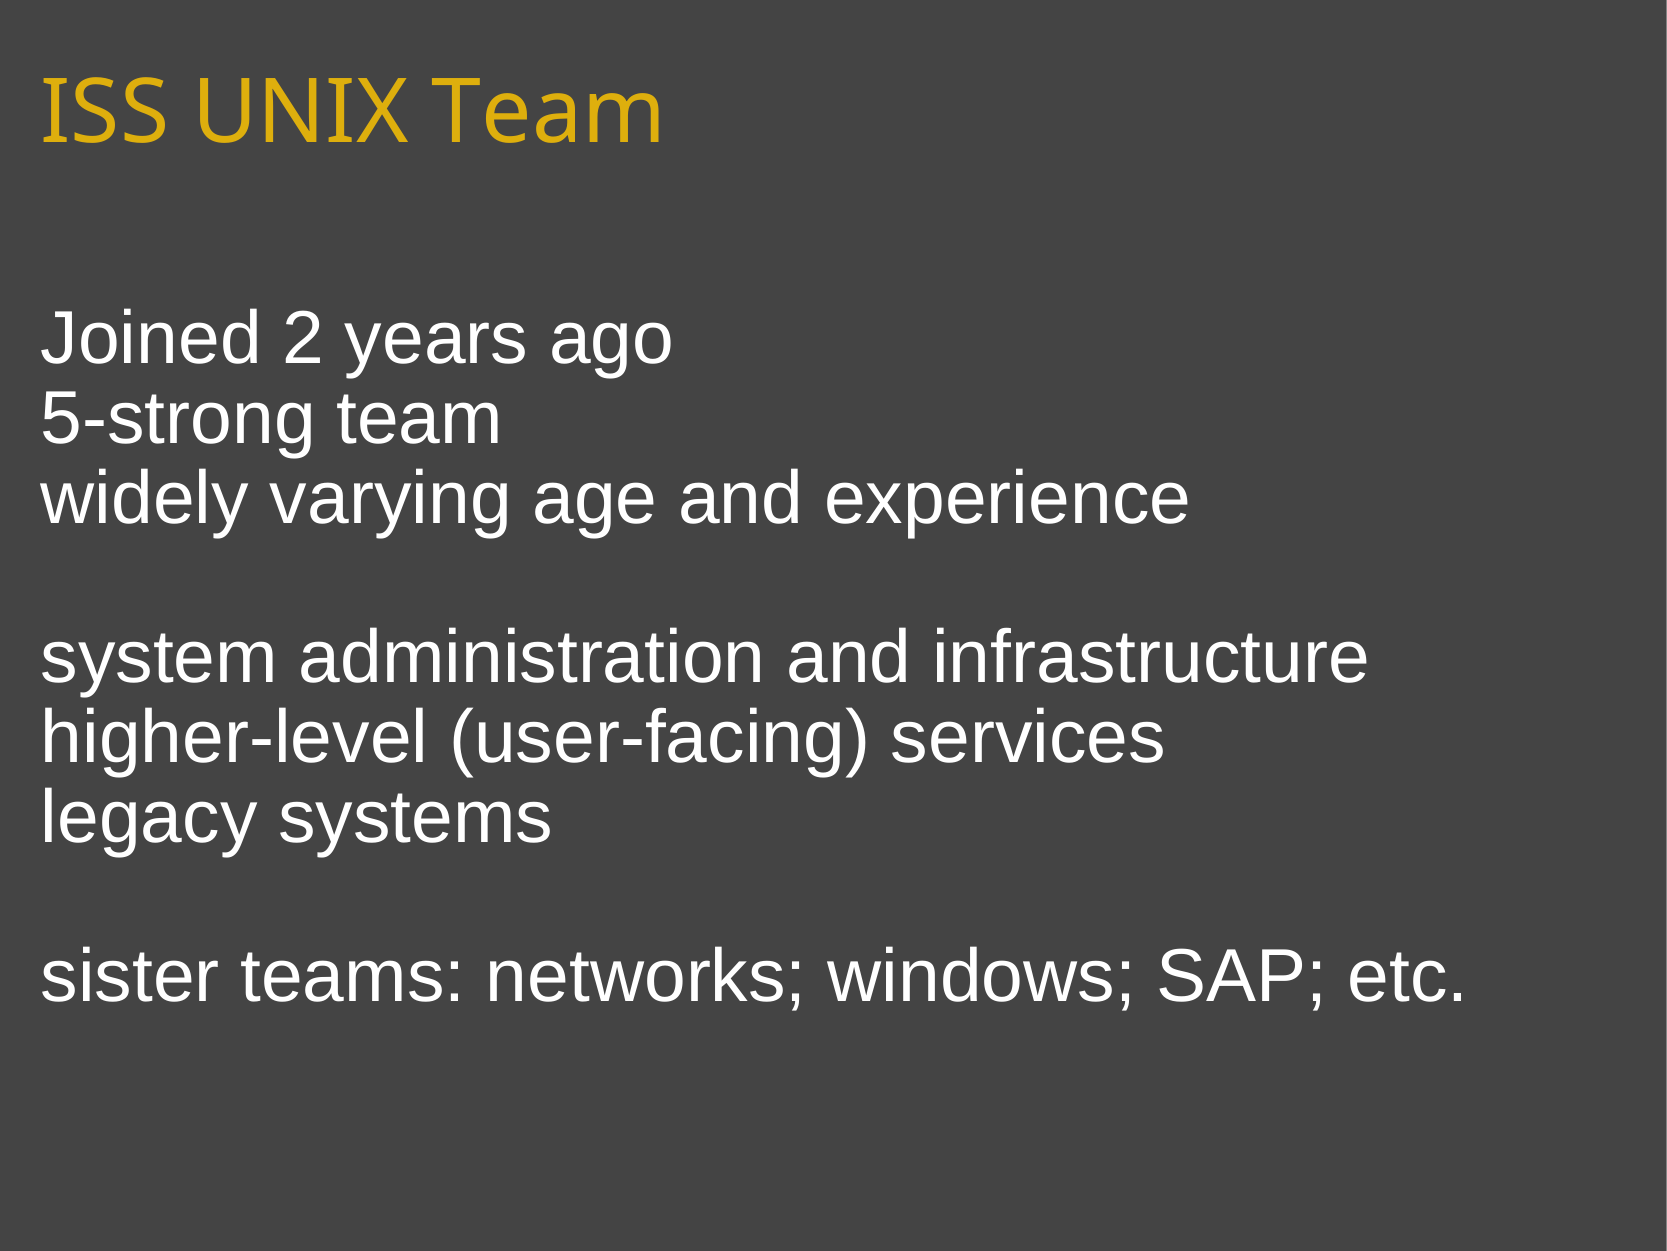

# ISS UNIX Team
Joined 2 years ago
5-strong team
widely varying age and experience
system administration and infrastructure
higher-level (user-facing) services
legacy systems
sister teams: networks; windows; SAP; etc.